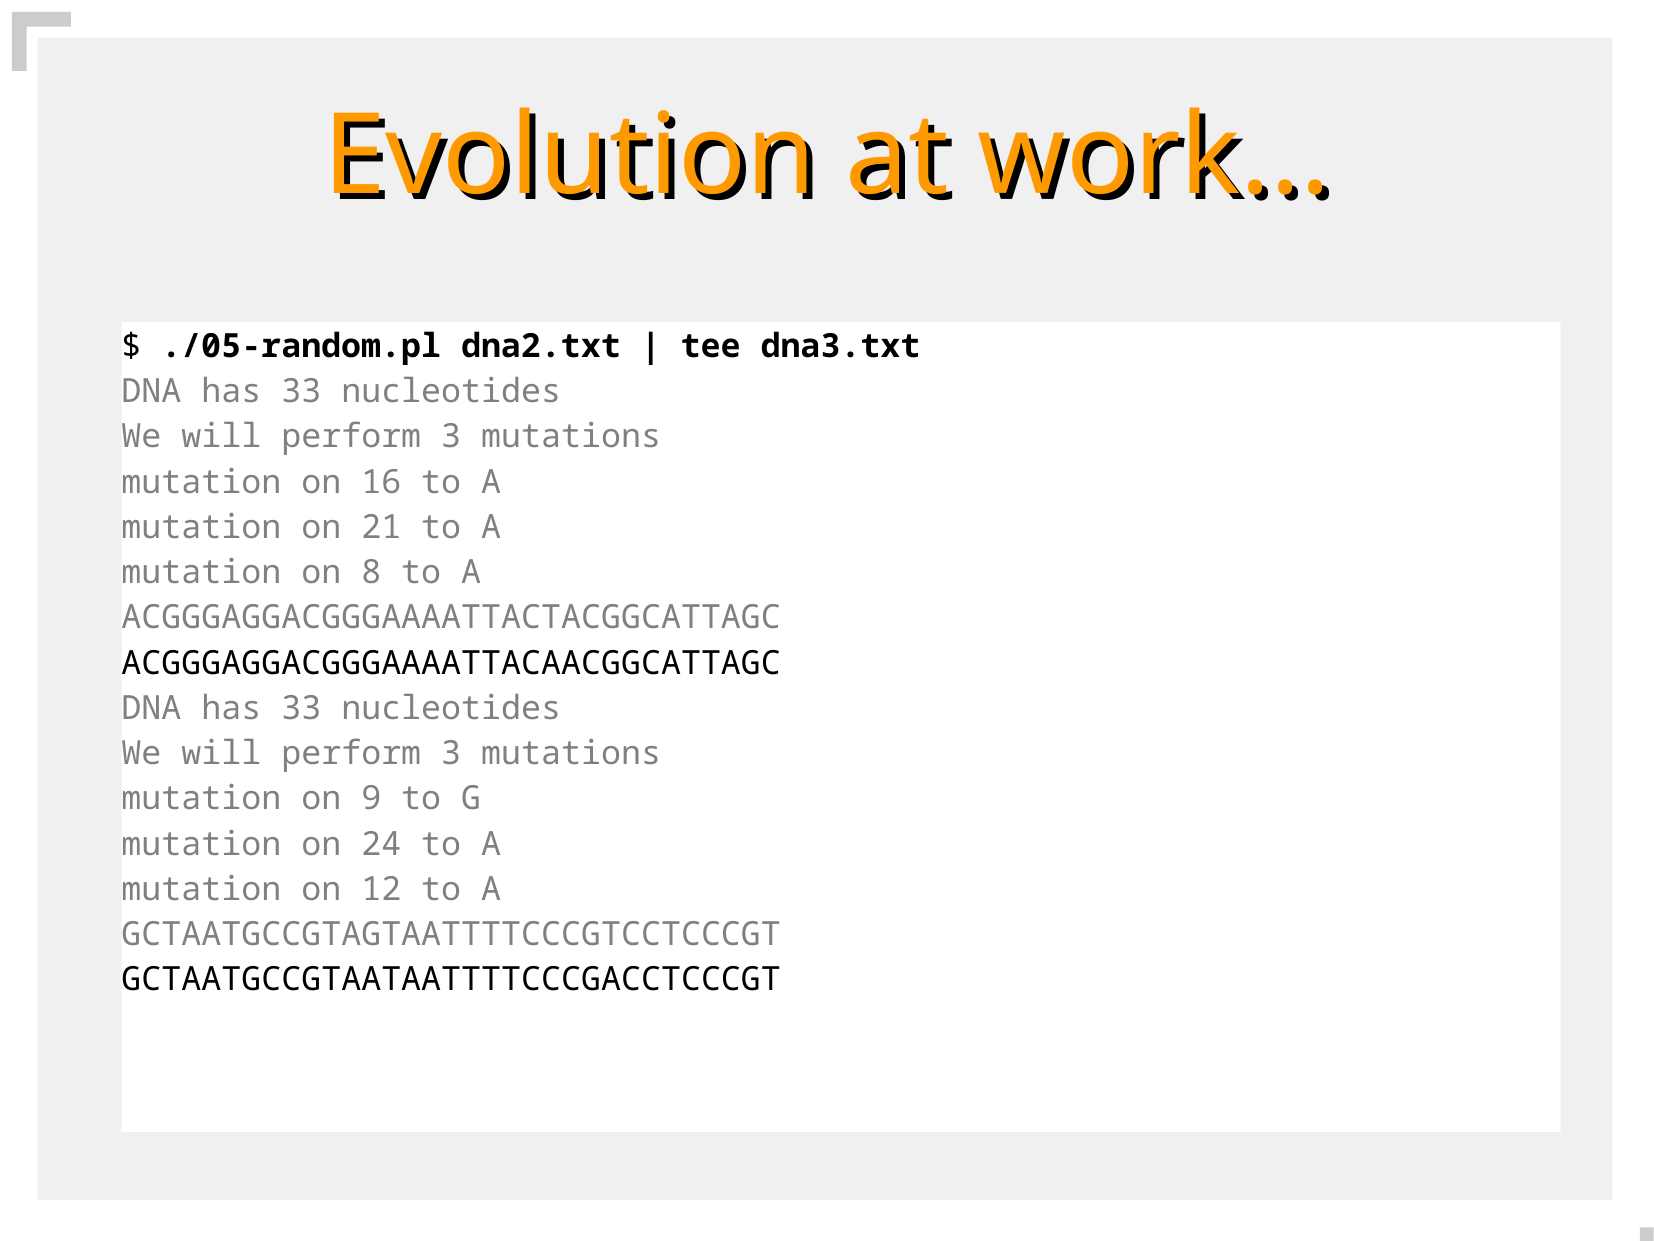

# Evolution at work...
$ ./05-random.pl dna2.txt | tee dna3.txt
DNA has 33 nucleotides
We will perform 3 mutations
mutation on 16 to A
mutation on 21 to A
mutation on 8 to A
ACGGGAGGACGGGAAAATTACTACGGCATTAGC
ACGGGAGGACGGGAAAATTACAACGGCATTAGC
DNA has 33 nucleotides
We will perform 3 mutations
mutation on 9 to G
mutation on 24 to A
mutation on 12 to A
GCTAATGCCGTAGTAATTTTCCCGTCCTCCCGT
GCTAATGCCGTAATAATTTTCCCGACCTCCCGT